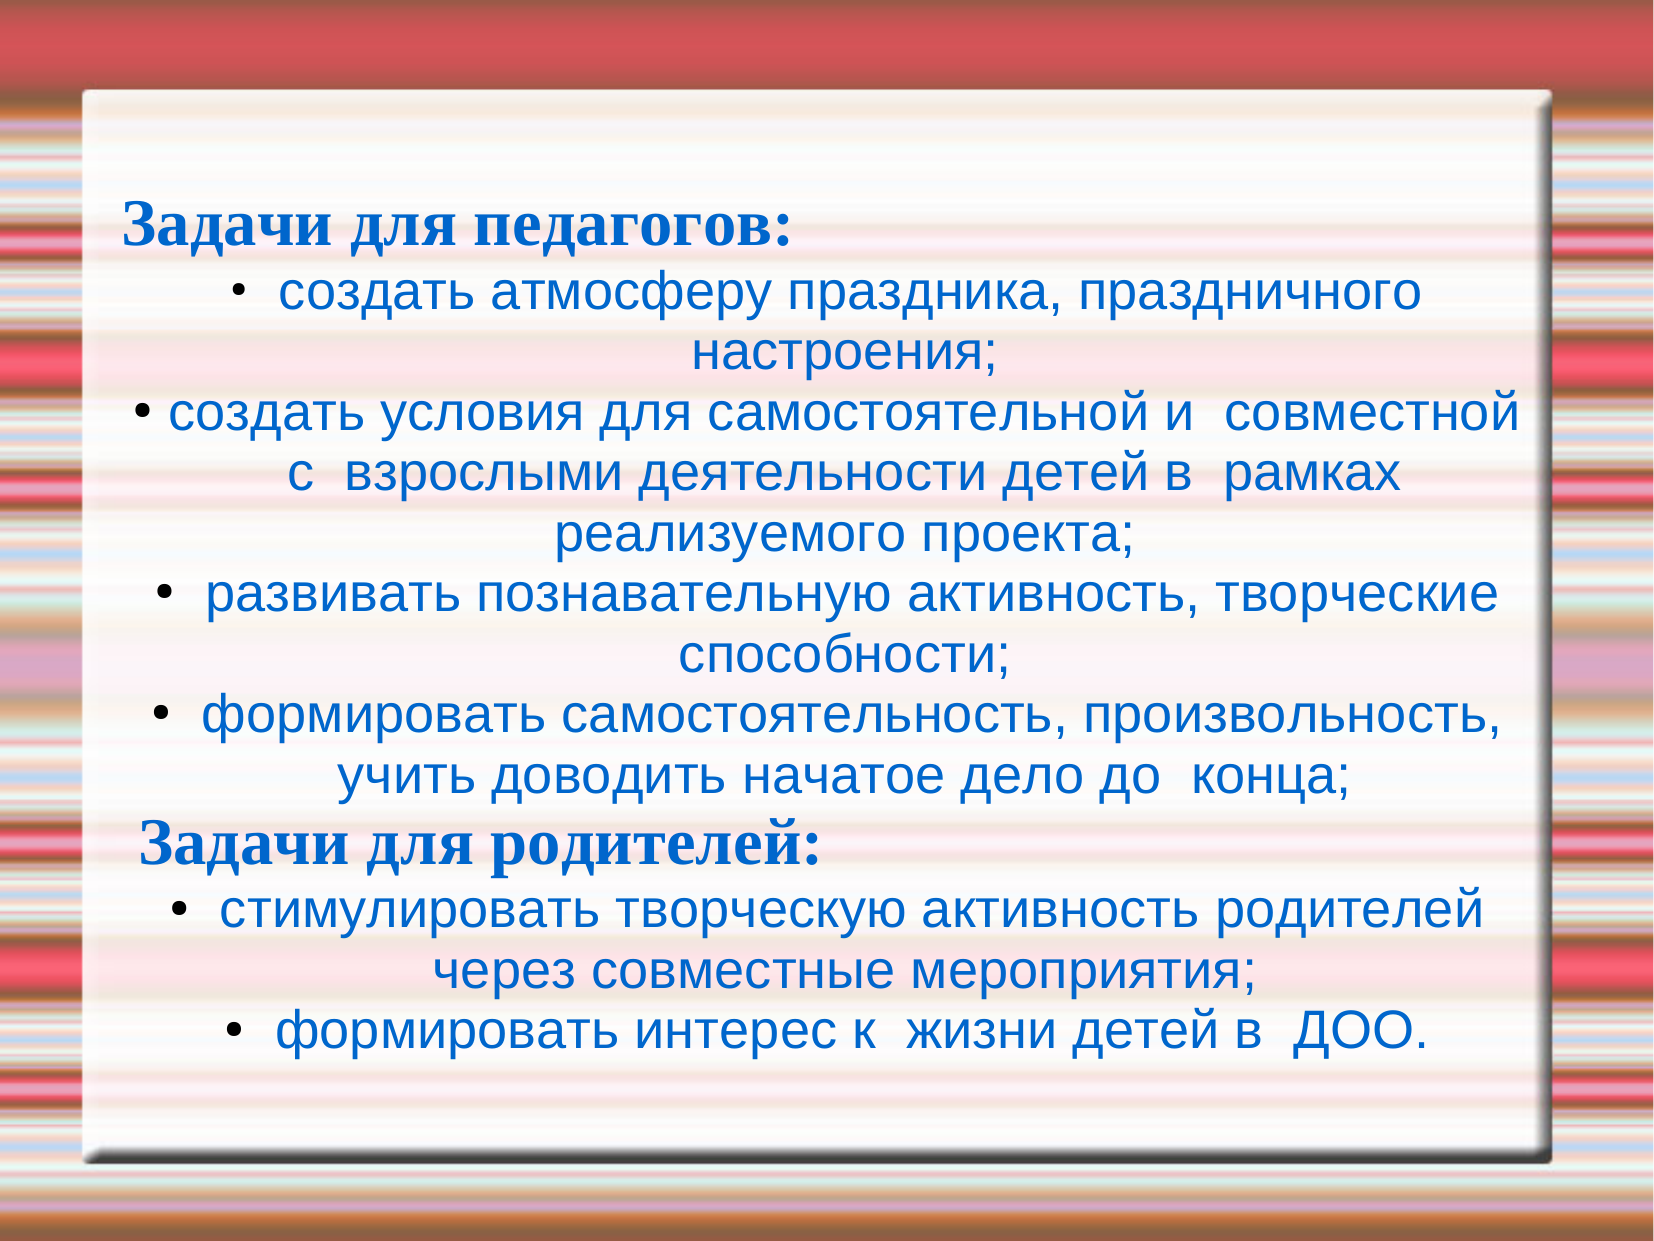

# Задачи для педагогов:
 создать атмосферу праздника, праздничного настроения;
создать условия для самостоятельной и  совместной с  взрослыми деятельности детей в  рамках реализуемого проекта;
 развивать познавательную активность, творческие способности;
 формировать самостоятельность, произвольность, учить доводить начатое дело до  конца;
 Задачи для родителей:
 стимулировать творческую активность родителей через совместные мероприятия;
 формировать интерес к  жизни детей в  ДОО.